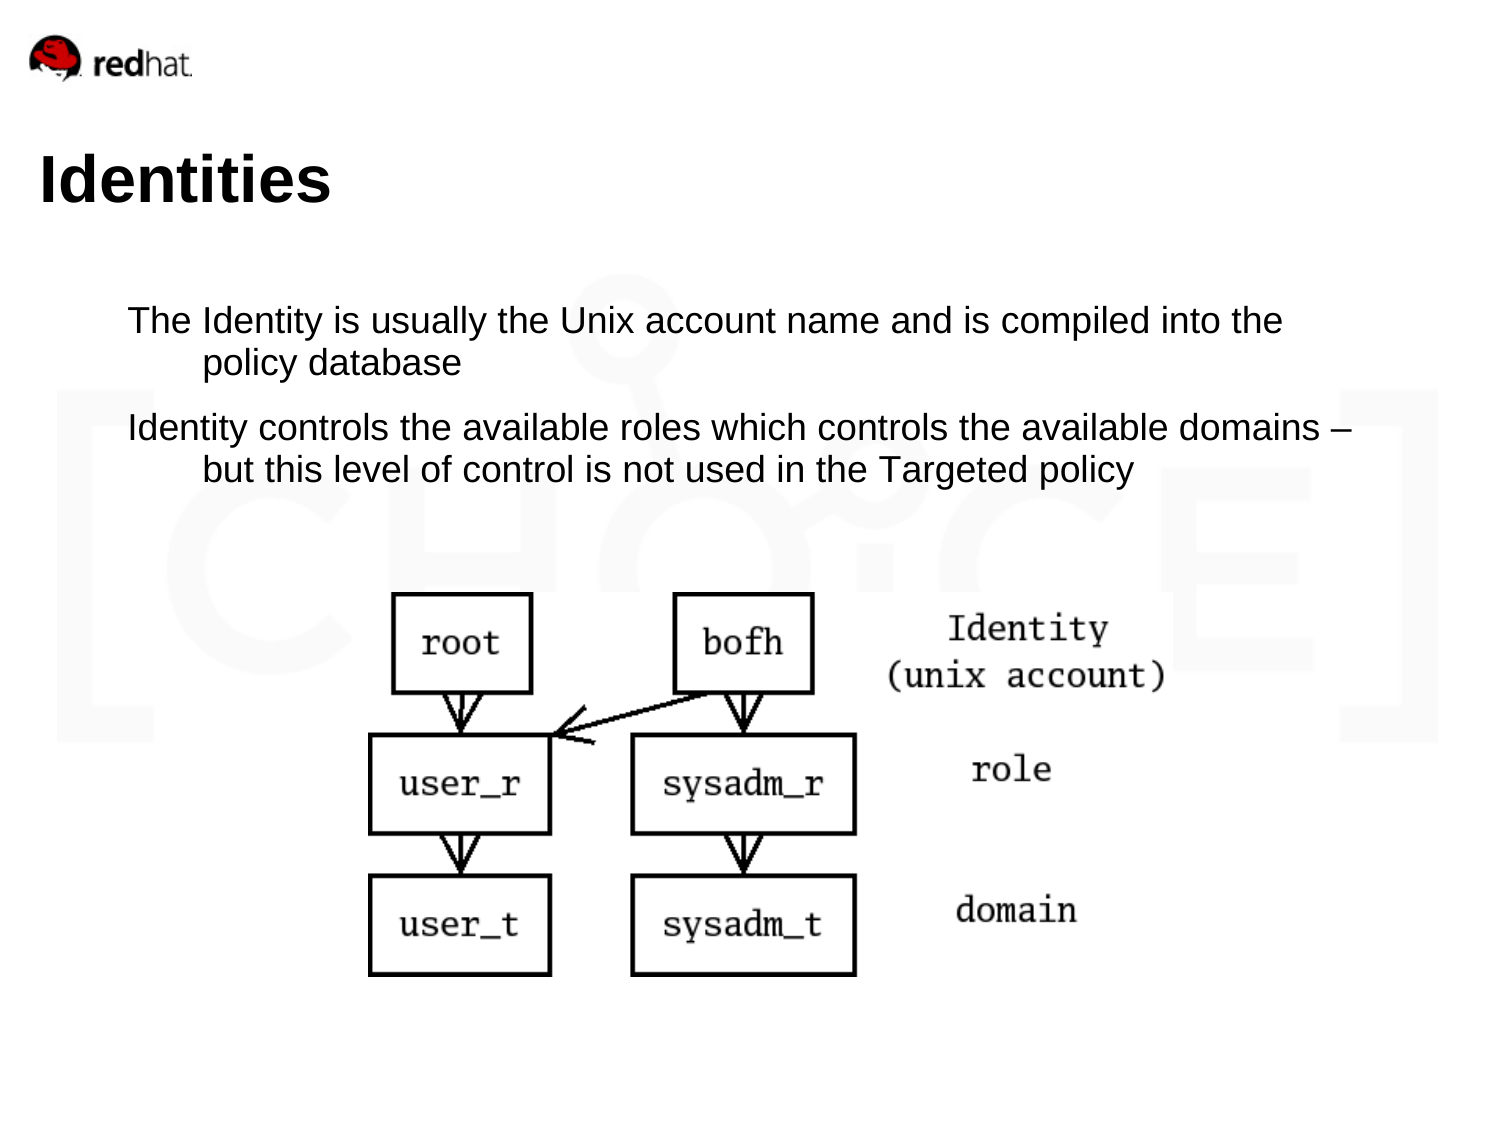

# Identities
The Identity is usually the Unix account name and is compiled into the policy database
Identity controls the available roles which controls the available domains – but this level of control is not used in the Targeted policy